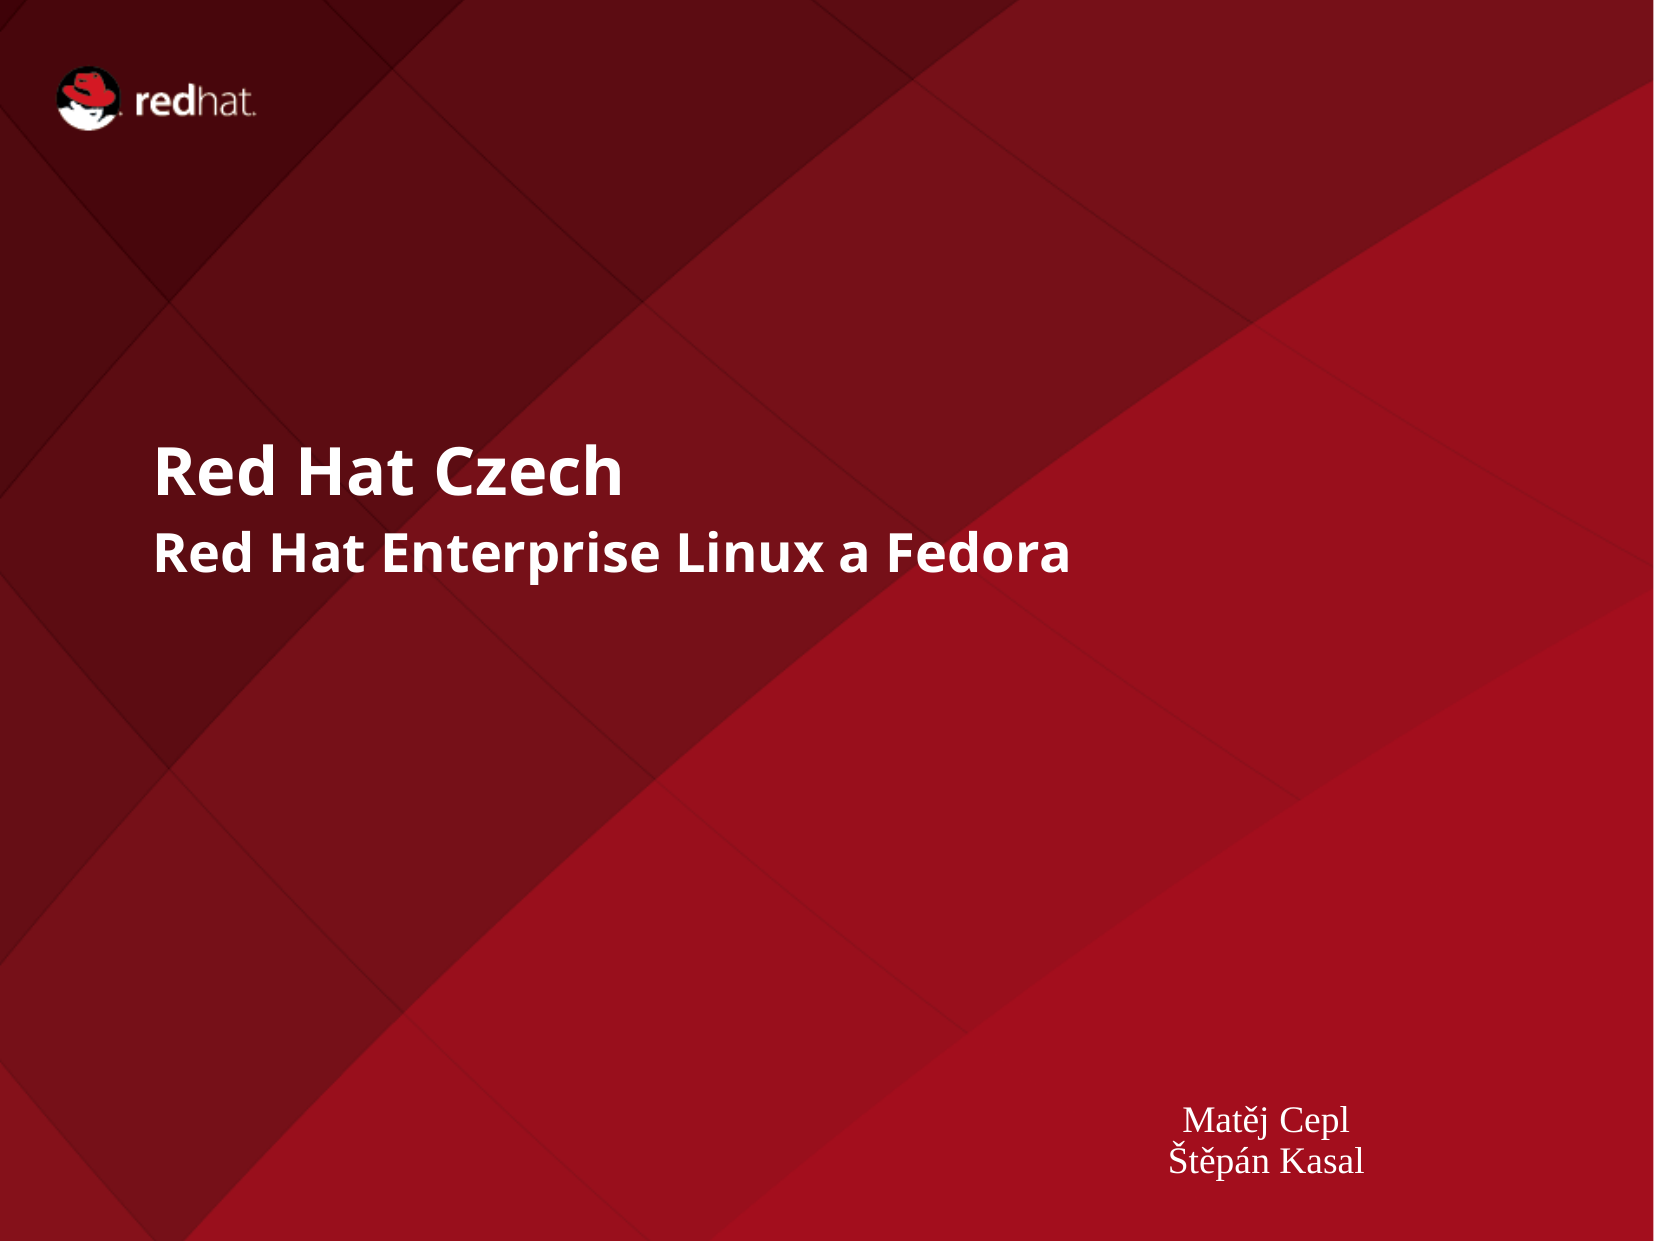

Name of Presentation
Red Hat
Presenter
Red Hat Czech
Red Hat Enterprise Linux a Fedora
Matěj Cepl
Štěpán Kasal